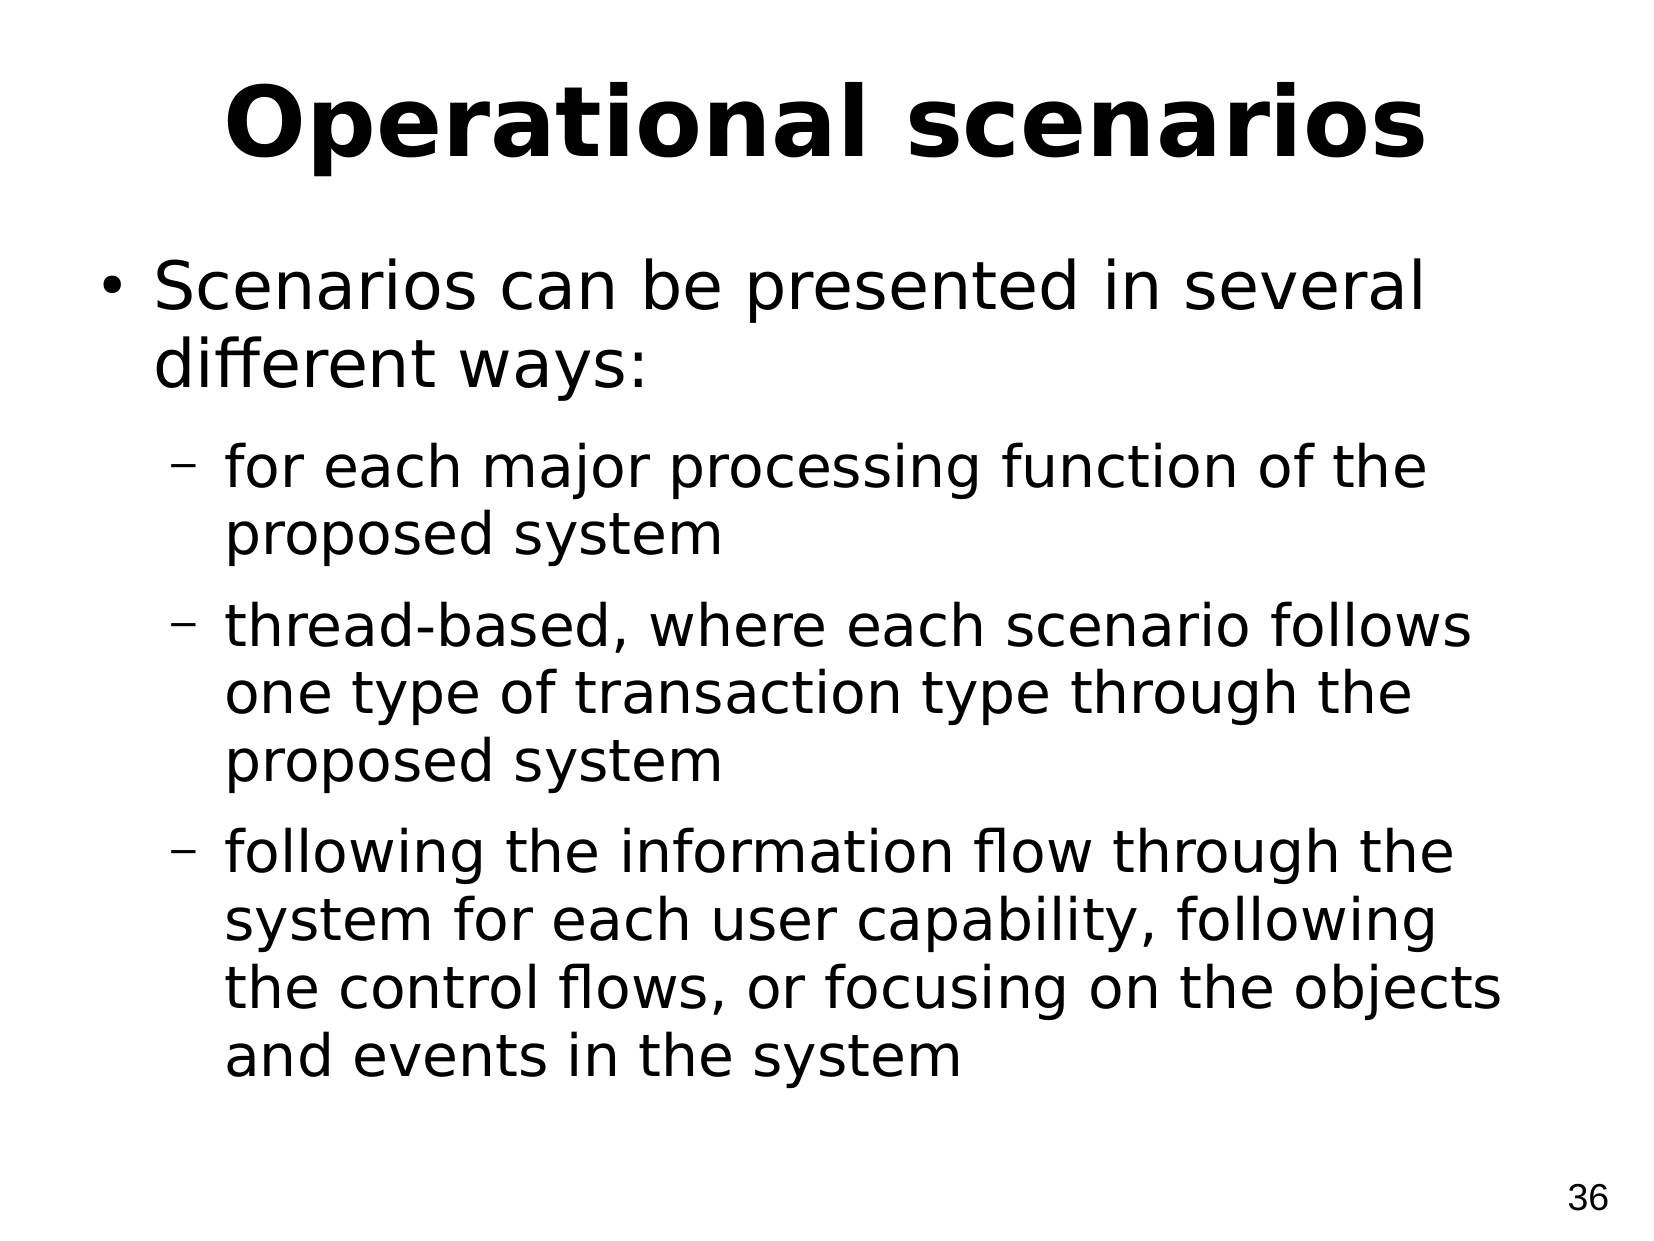

# Operational scenarios
Scenarios can be presented in several different ways:
for each major processing function of the proposed system
thread-based, where each scenario follows one type of transaction type through the proposed system
following the information flow through the system for each user capability, following the control flows, or focusing on the objects and events in the system